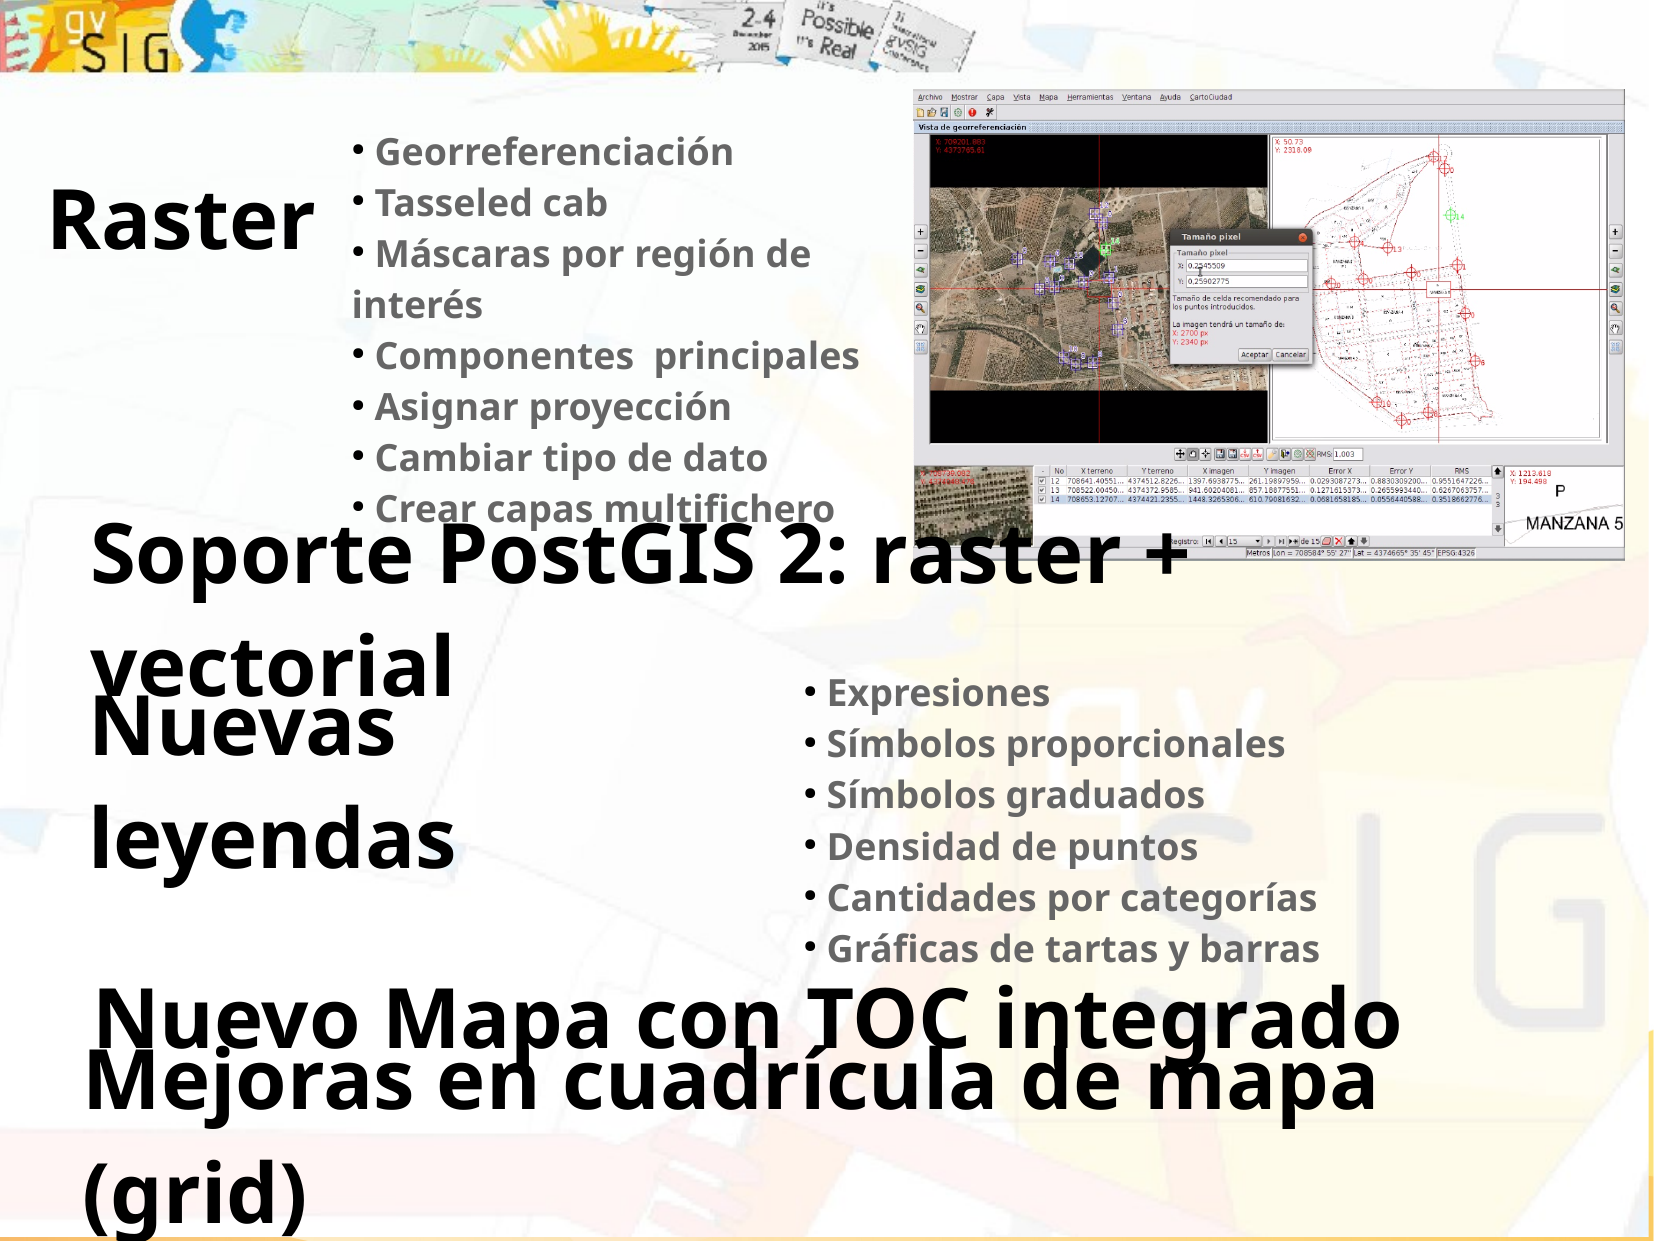

Georreferenciación
 Tasseled cab
 Máscaras por región de interés
 Componentes principales
 Asignar proyección
 Cambiar tipo de dato
 Crear capas multifichero
# Raster
Soporte PostGIS 2: raster + vectorial
 Expresiones
 Símbolos proporcionales
 Símbolos graduados
 Densidad de puntos
 Cantidades por categorías
 Gráficas de tartas y barras
Nuevas leyendas
Nuevo Mapa con TOC integrado
Mejoras en cuadrícula de mapa (grid)